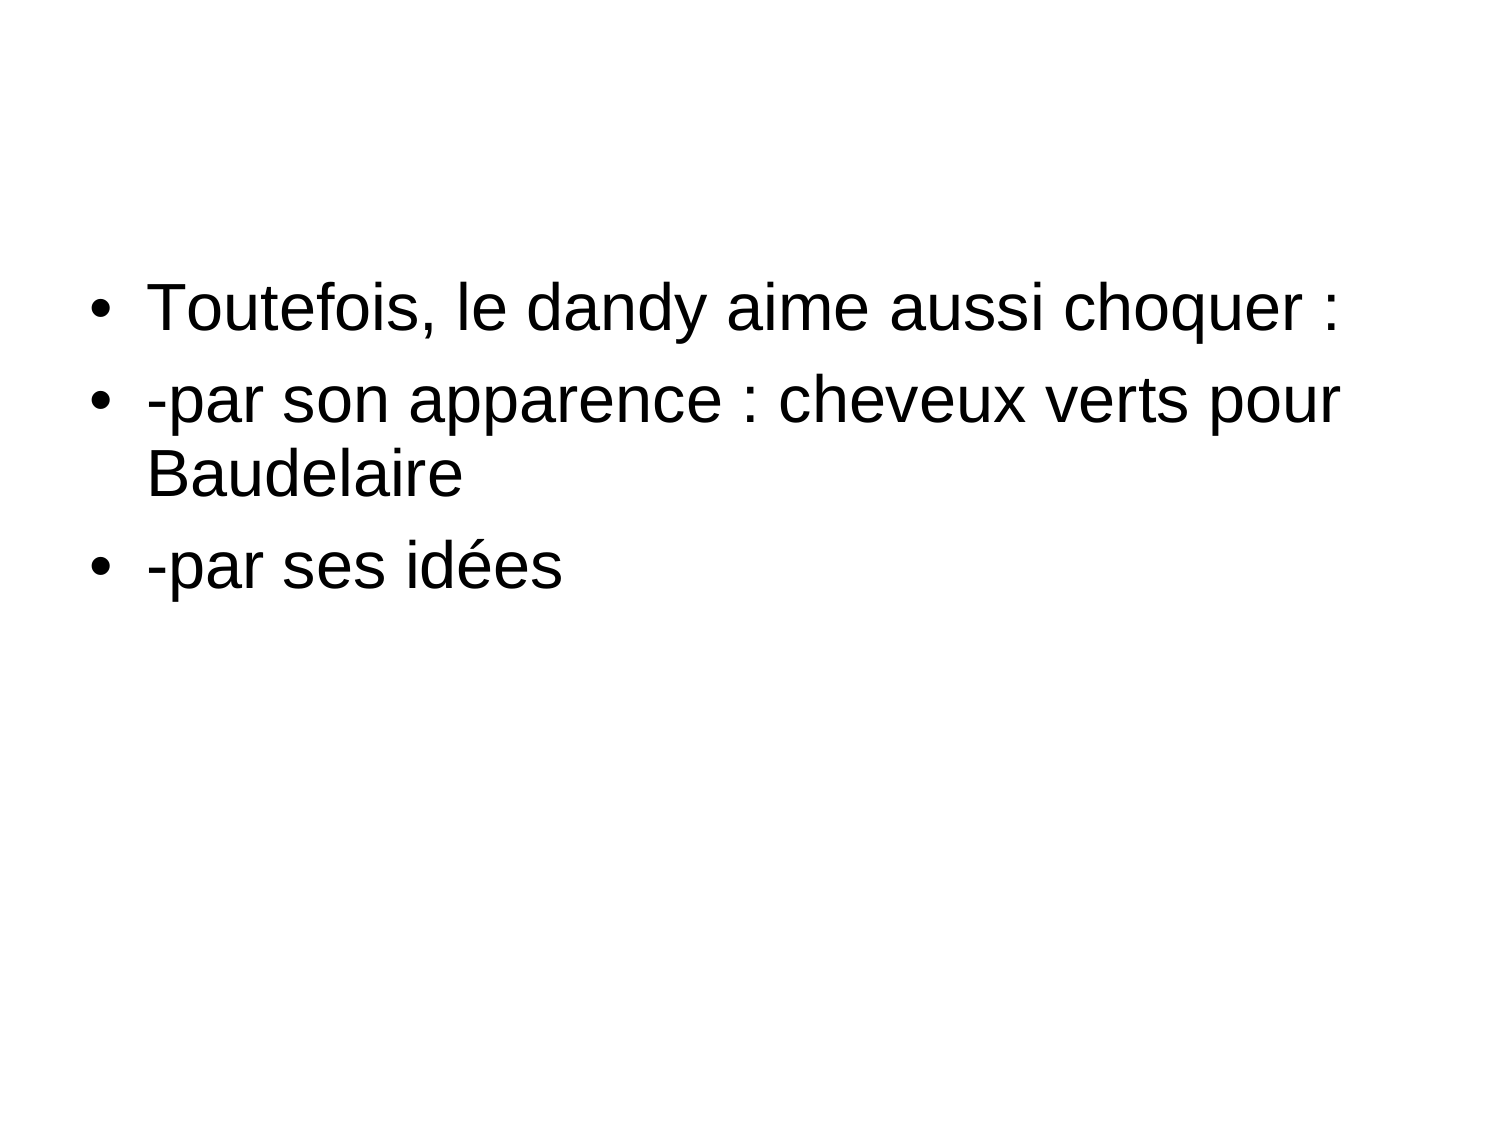

#
Toutefois, le dandy aime aussi choquer :
-par son apparence : cheveux verts pour Baudelaire
-par ses idées